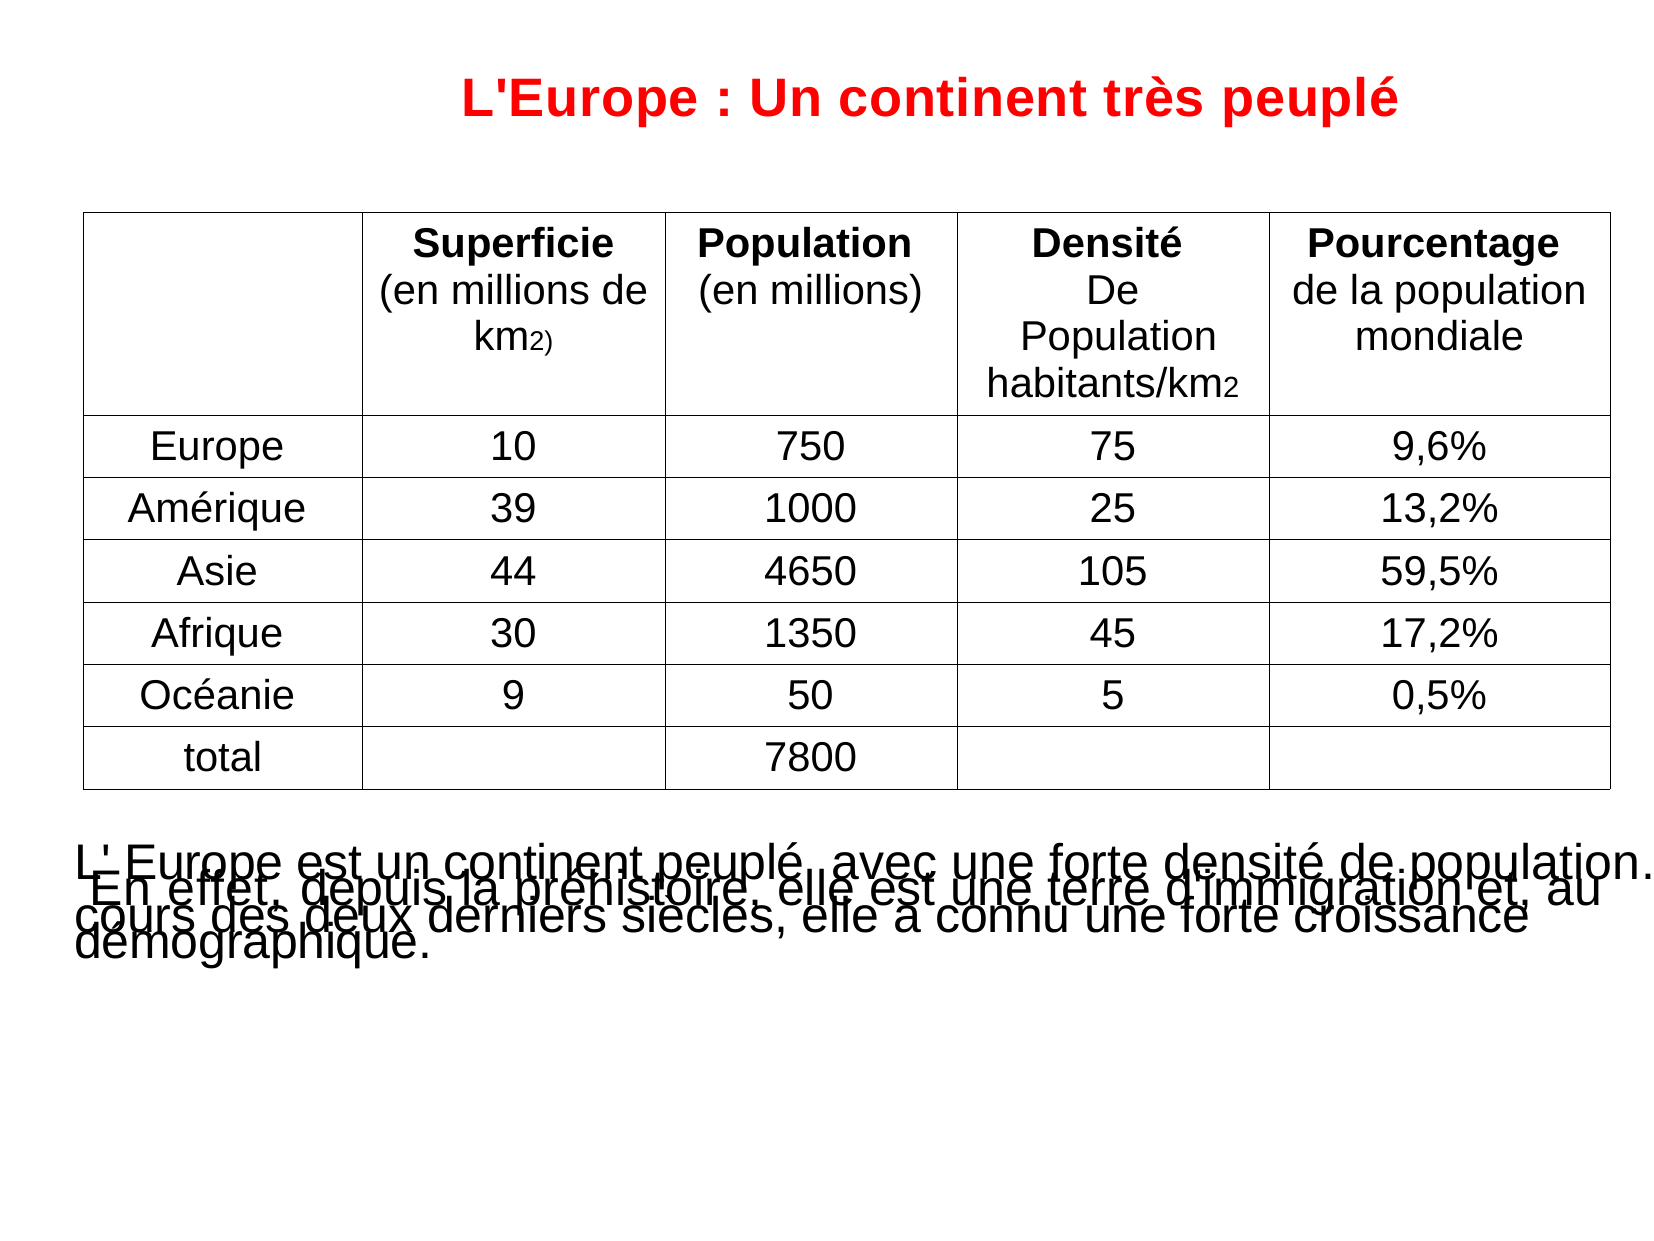

L'Europe : Un continent très peuplé
| | Superficie (en millions de km2) | Population (en millions) | Densité De Population habitants/km2 | Pourcentage de la population mondiale |
| --- | --- | --- | --- | --- |
| Europe | 10 | 750 | 75 | 9,6% |
| Amérique | 39 | 1000 | 25 | 13,2% |
| Asie | 44 | 4650 | 105 | 59,5% |
| Afrique | 30 | 1350 | 45 | 17,2% |
| Océanie | 9 | 50 | 5 | 0,5% |
| total | | 7800 | | |
L' Europe est un continent peuplé avec une forte densité de population.
 En effet, depuis la préhistoire, elle est une terre d'immigration et, au cours des deux derniers siècles, elle a connu une forte croissance démographique.